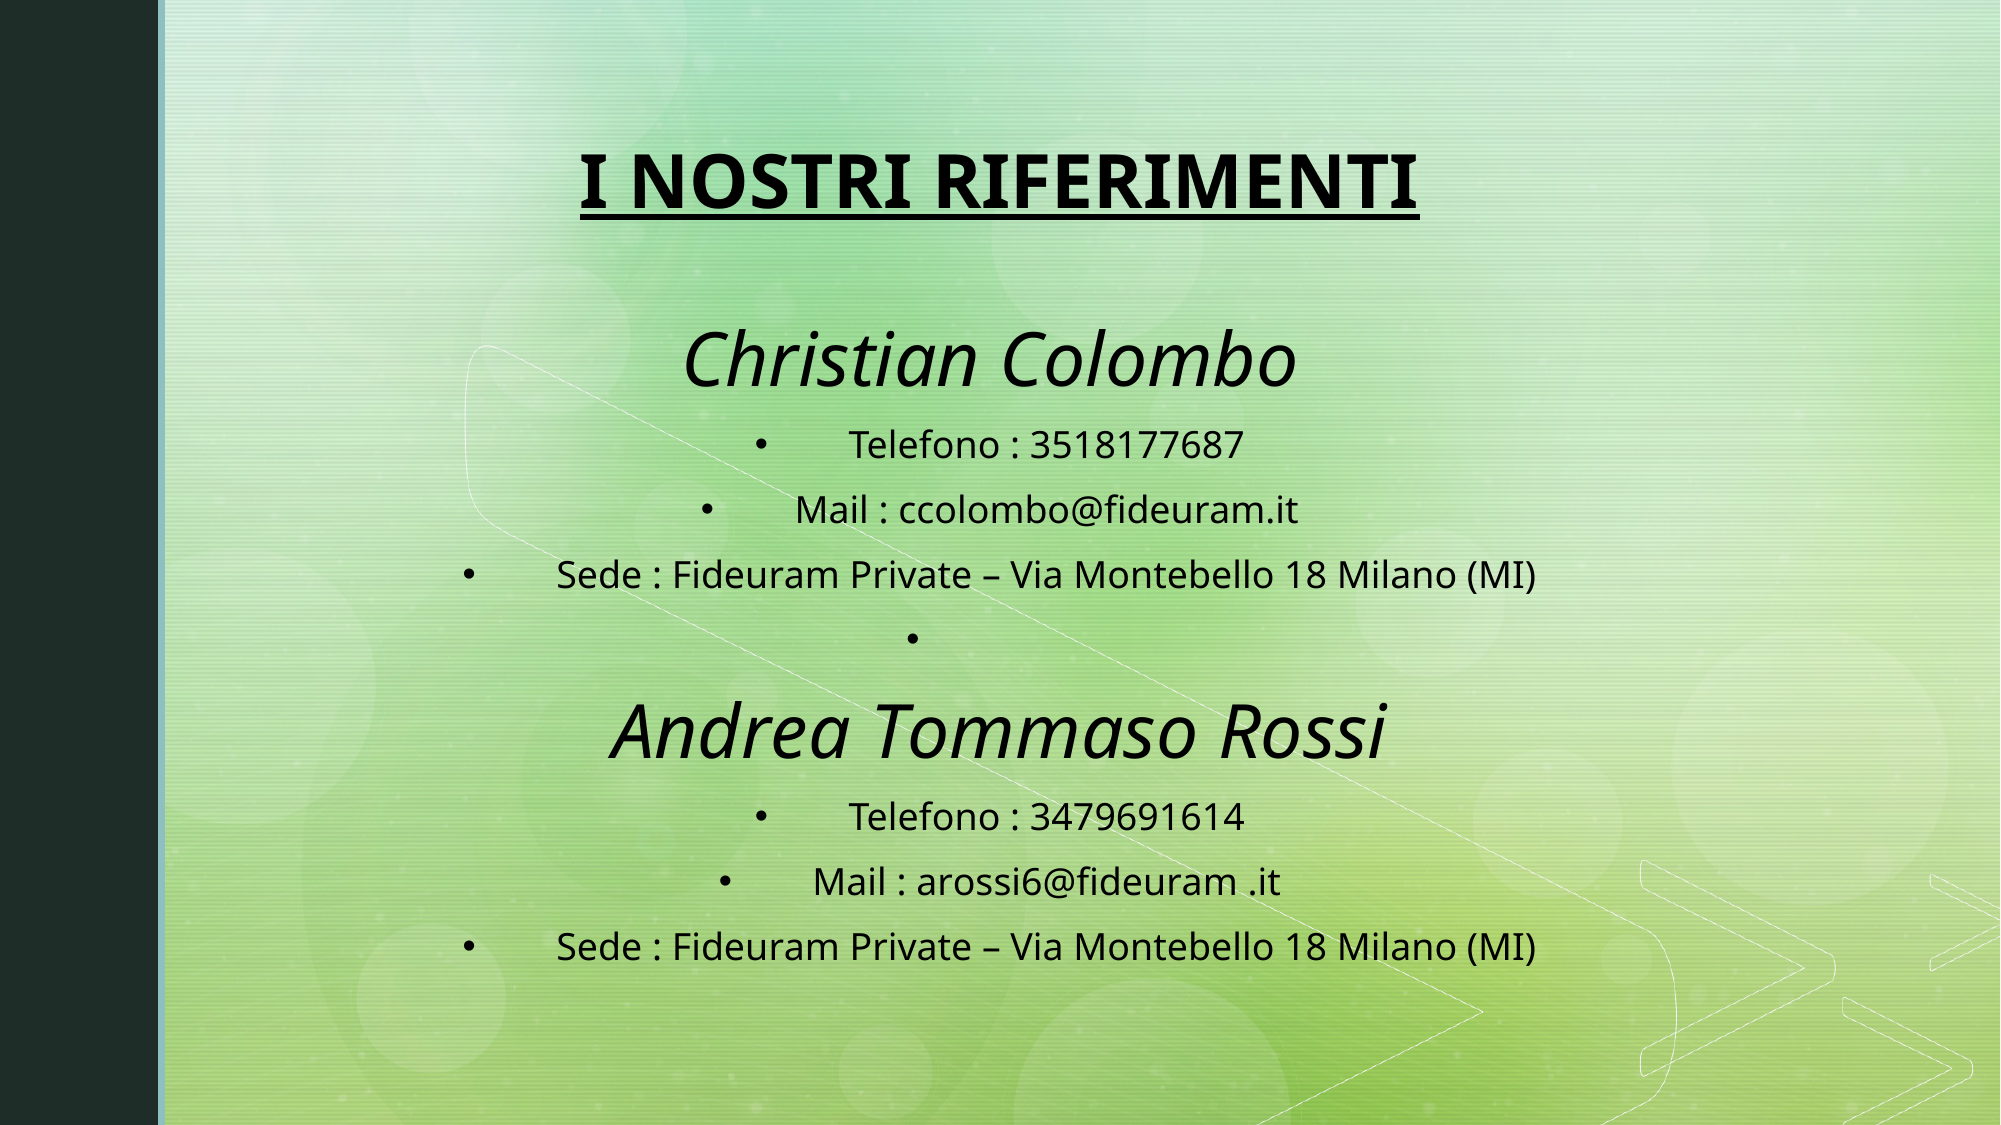

I NOSTRI RIFERIMENTI
Christian Colombo
Telefono : 3518177687
Mail : ccolombo@fideuram.it
Sede : Fideuram Private – Via Montebello 18 Milano (MI)
Andrea Tommaso Rossi
Telefono : 3479691614
Mail : arossi6@fideuram .it
Sede : Fideuram Private – Via Montebello 18 Milano (MI)